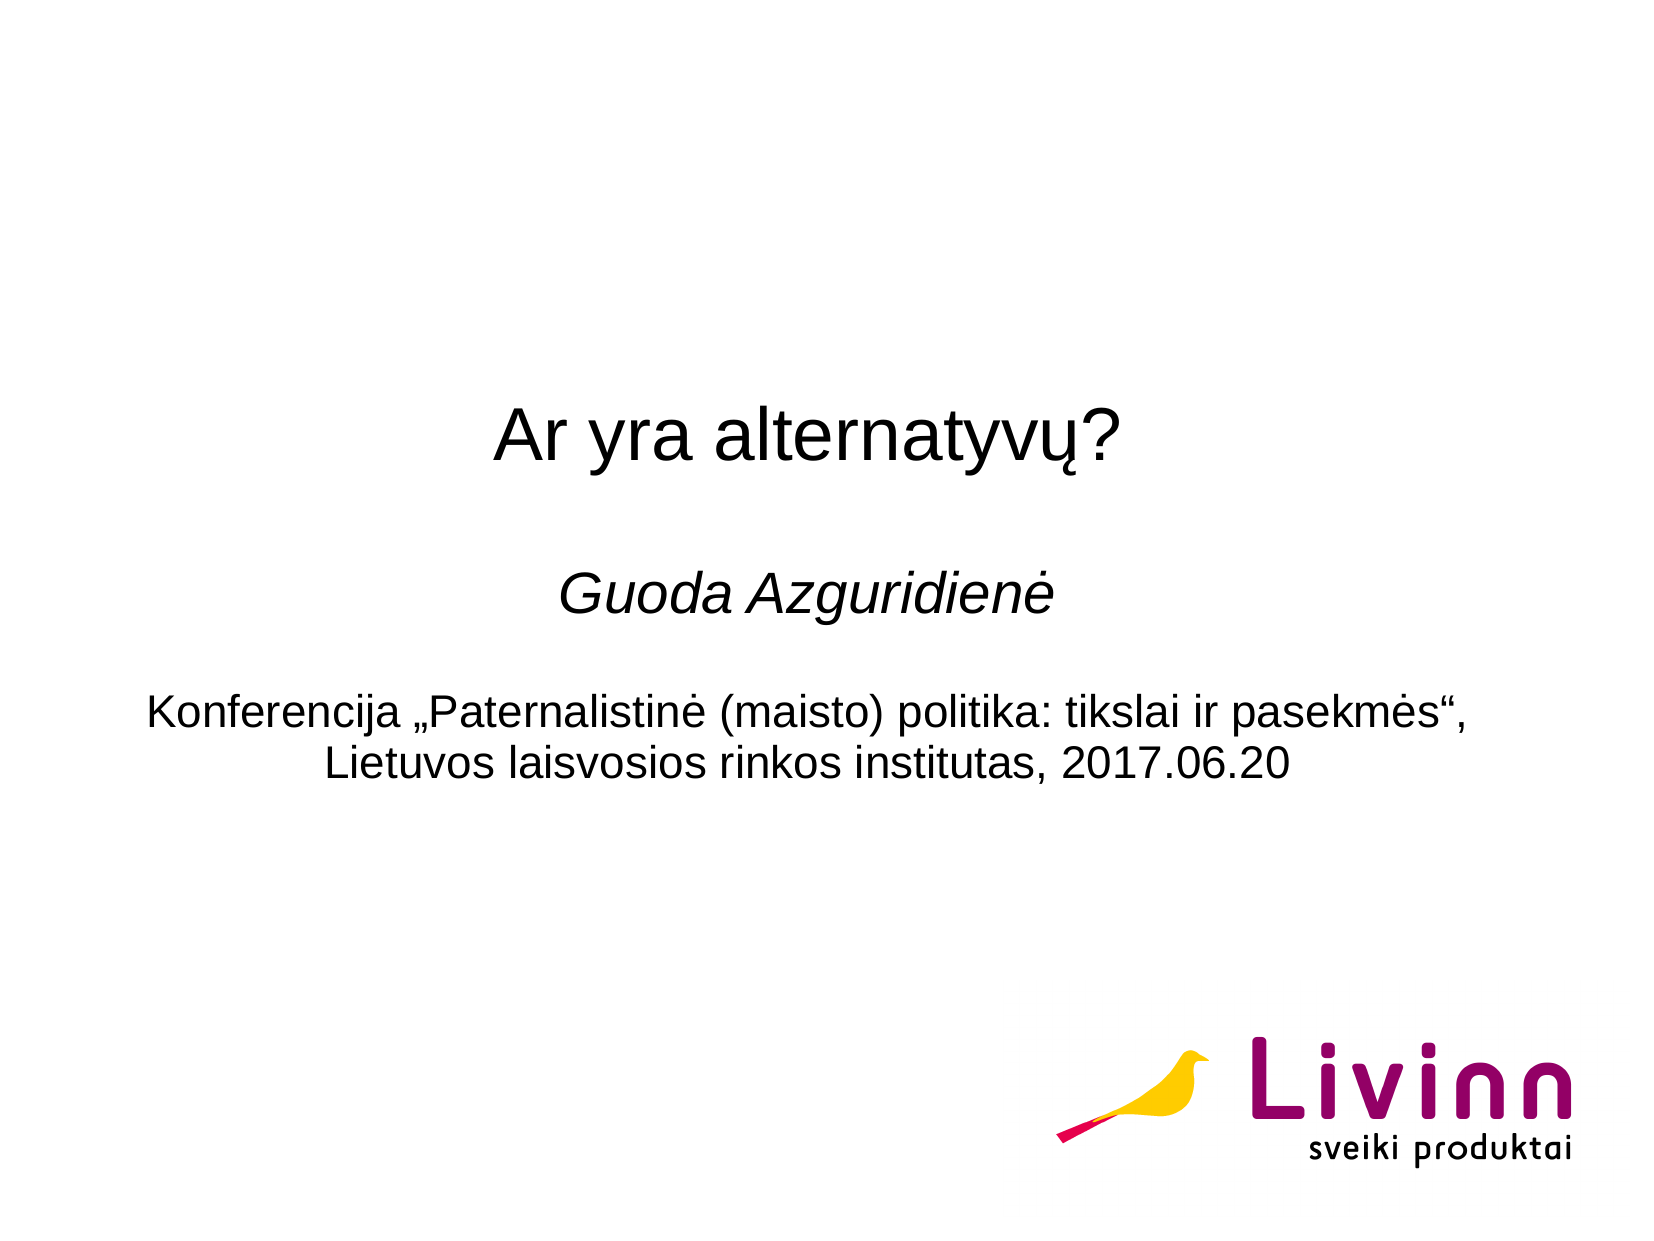

# Ar yra alternatyvų?
Guoda Azguridienė
Konferencija „Paternalistinė (maisto) politika: tikslai ir pasekmės“, Lietuvos laisvosios rinkos institutas, 2017.06.20